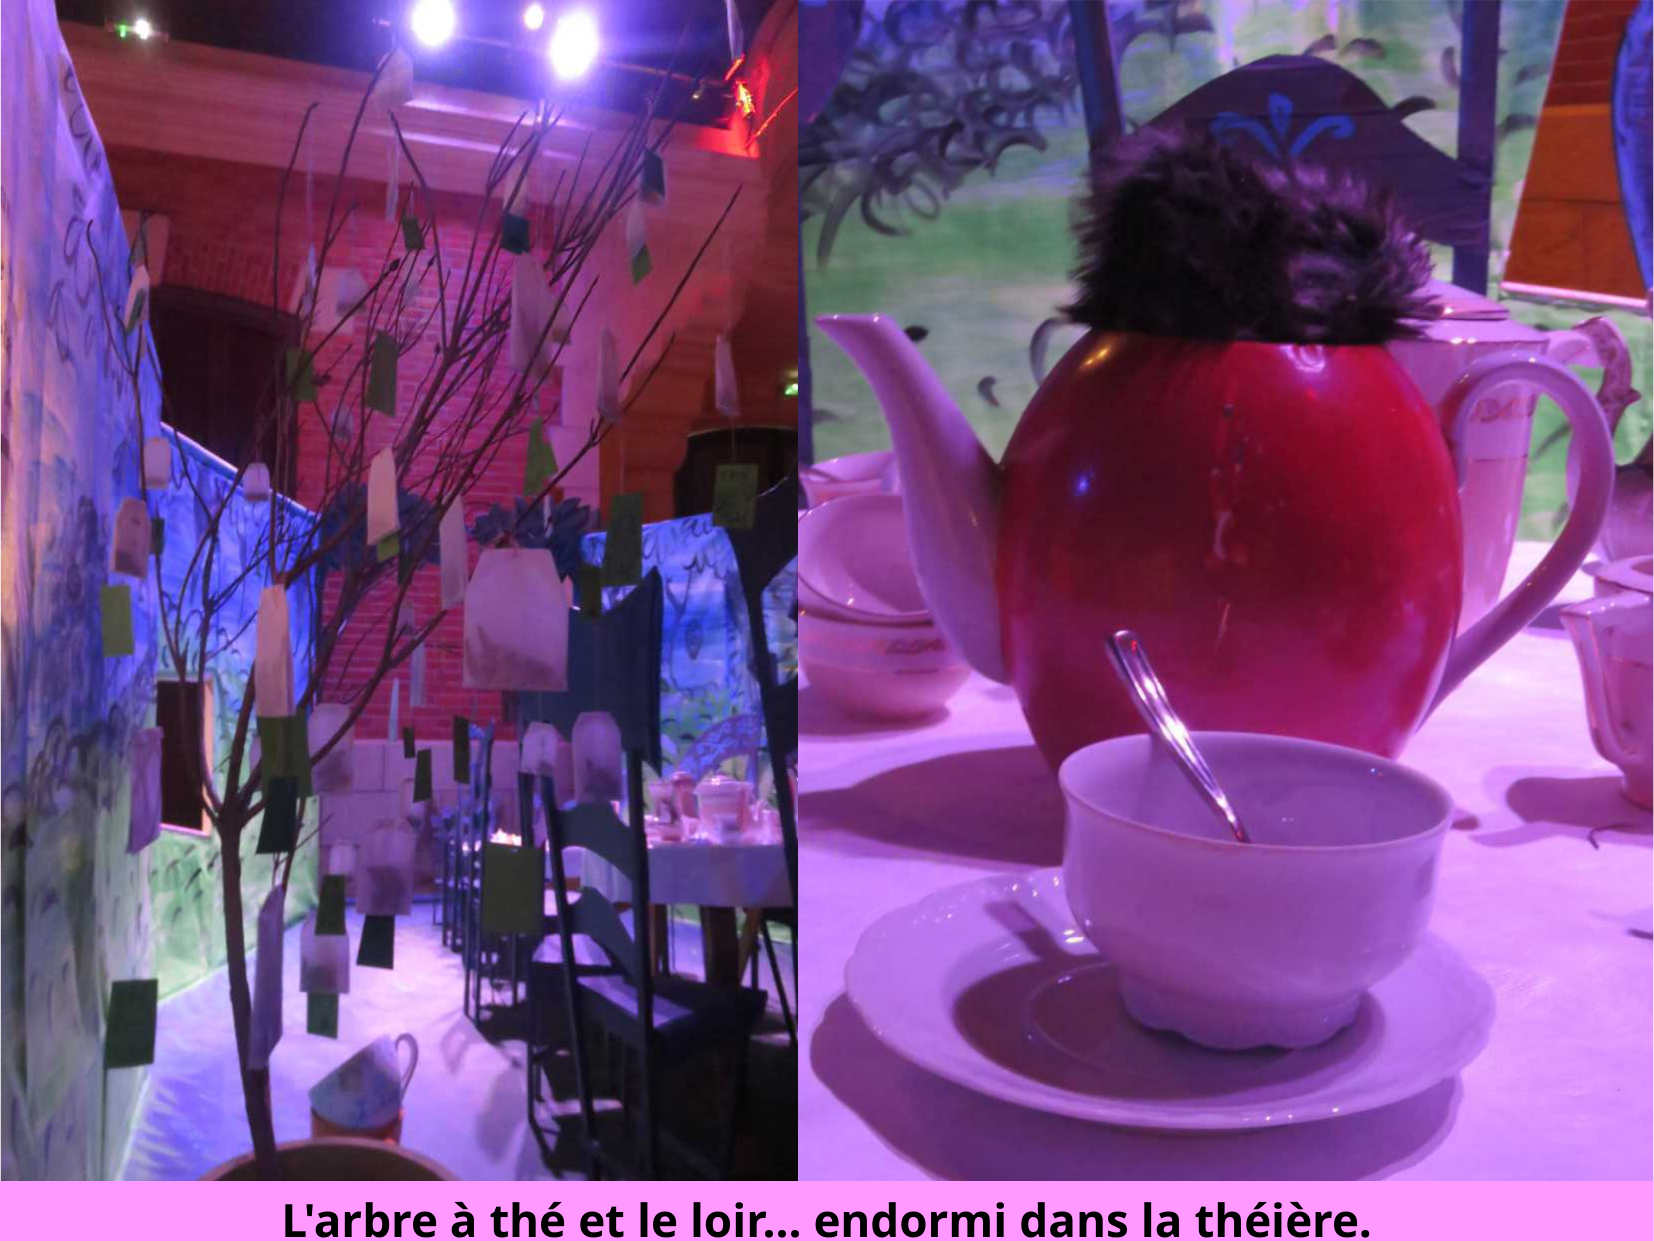

L'arbre à thé et le loir... endormi dans la théière.